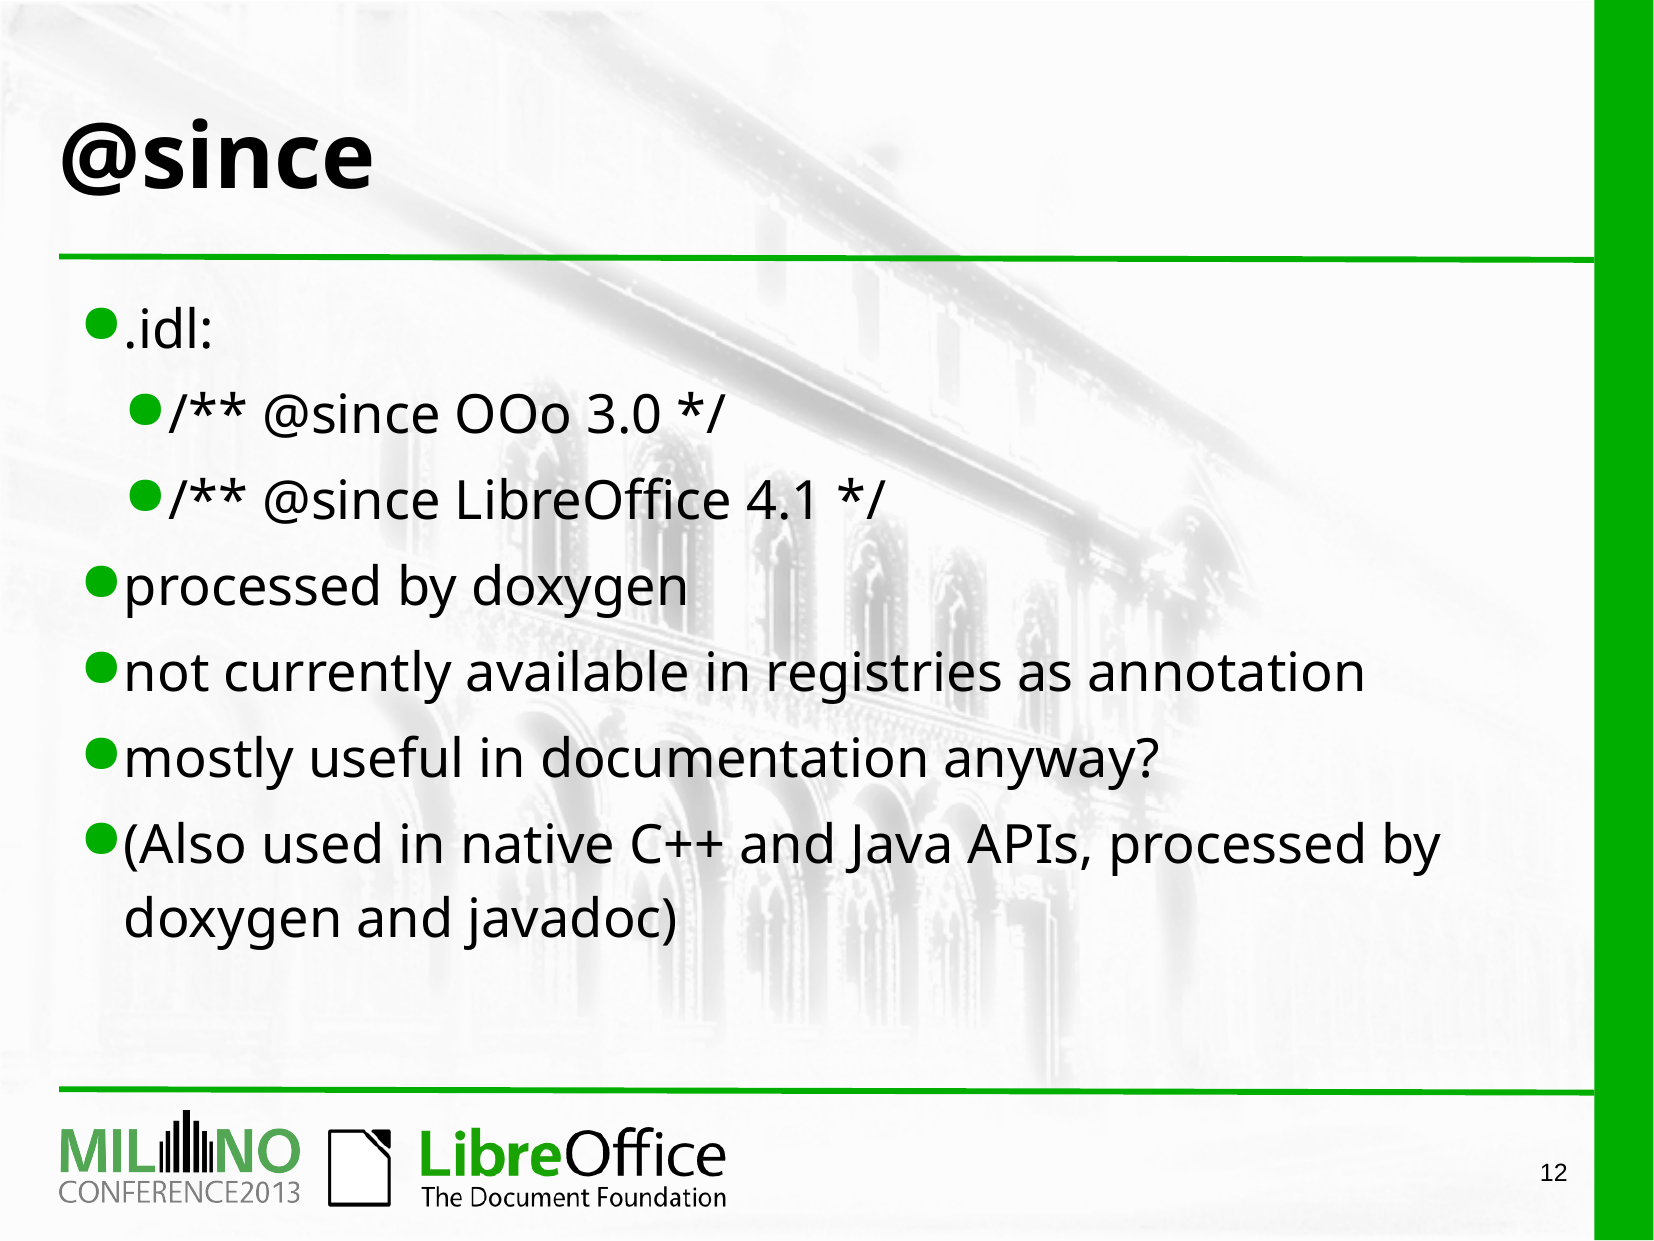

# @since
.idl:
/** @since OOo 3.0 */
/** @since LibreOffice 4.1 */
processed by doxygen
not currently available in registries as annotation
mostly useful in documentation anyway?
(Also used in native C++ and Java APIs, processed by doxygen and javadoc)